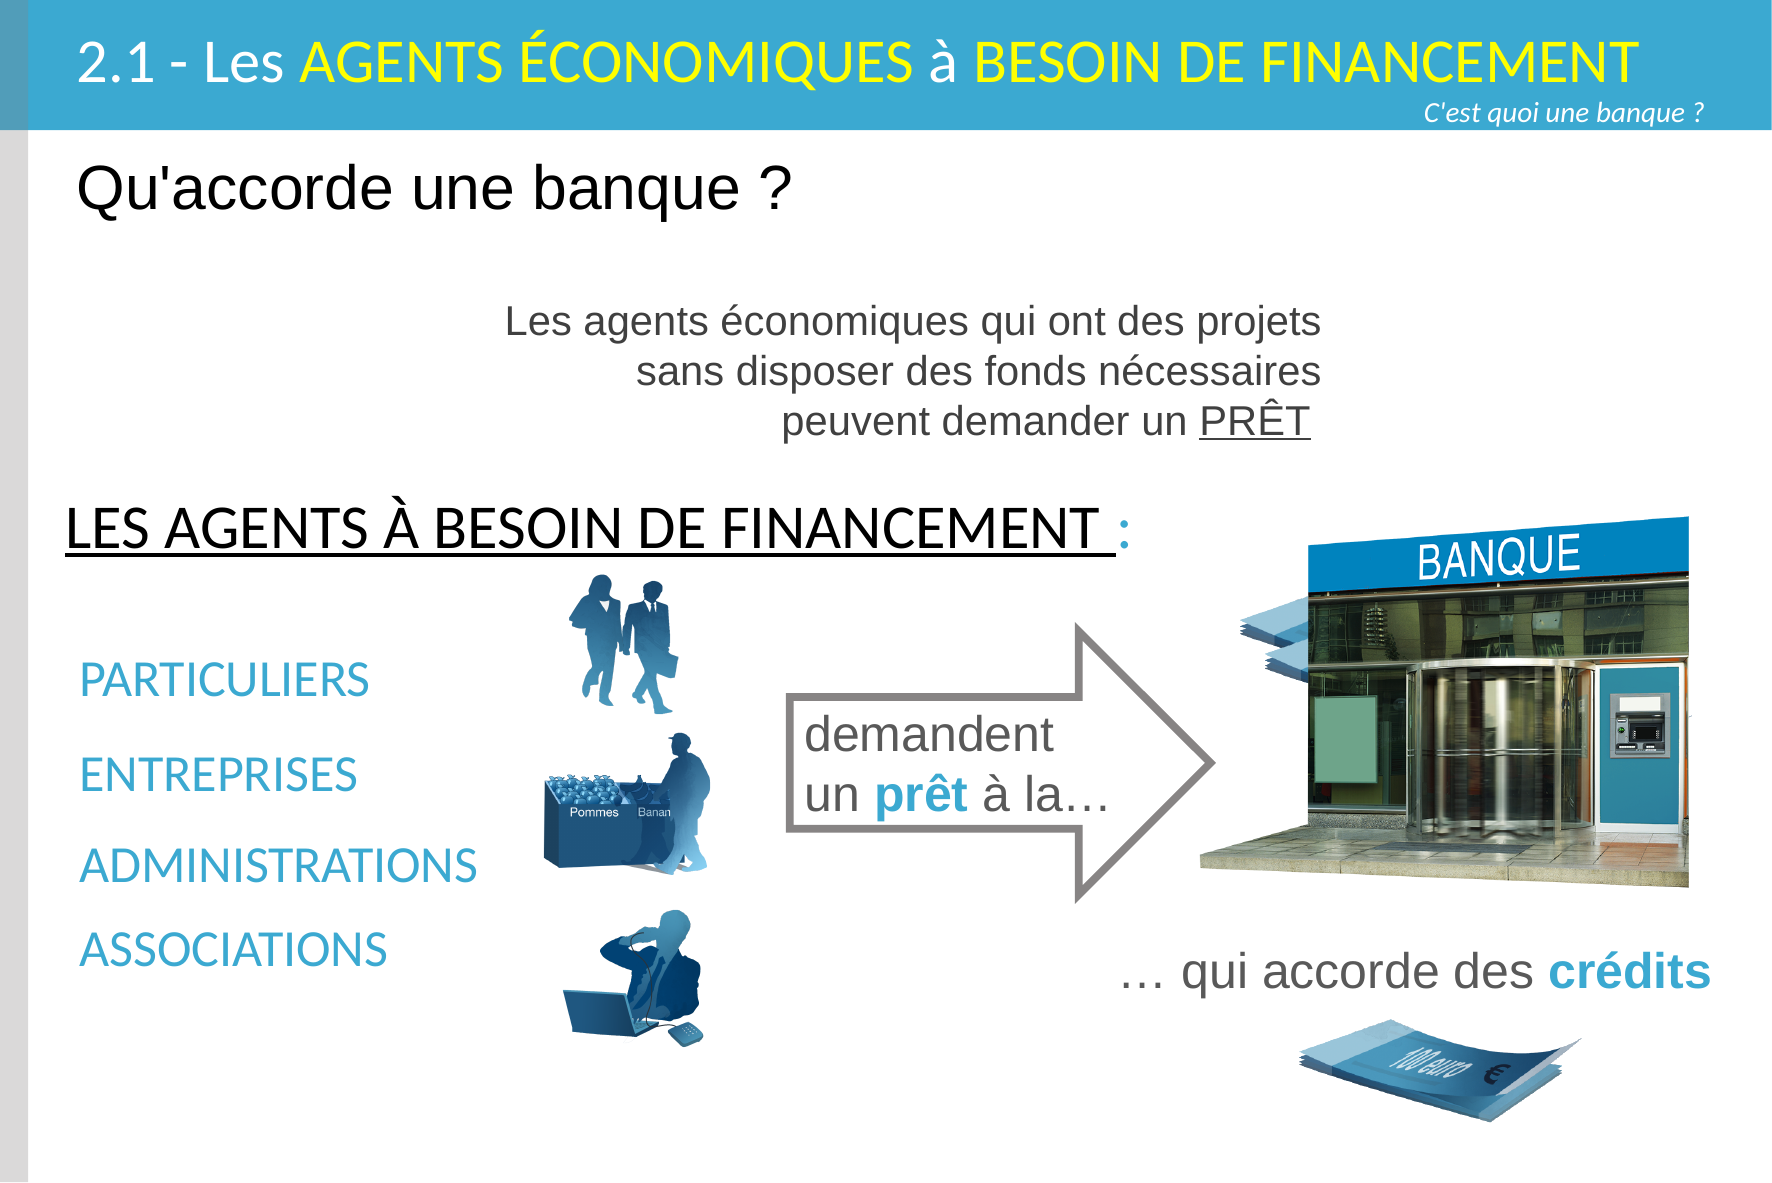

# 2.1 - Les AGENTS ÉCONOMIQUES à BESOIN DE FINANCEMENT
Qu'accorde une banque ?
Les agents économiques qui ont des projets
sans disposer des fonds nécessaires
peuvent demander un PRÊT
Banque
LES AGENTS À BESOIN DE FINANCEMENT :
PARTICULIERS
demandent
un prêt à la…
ENTREPRISES
ADMINISTRATIONS
ASSOCIATIONS
… qui accorde des crédits